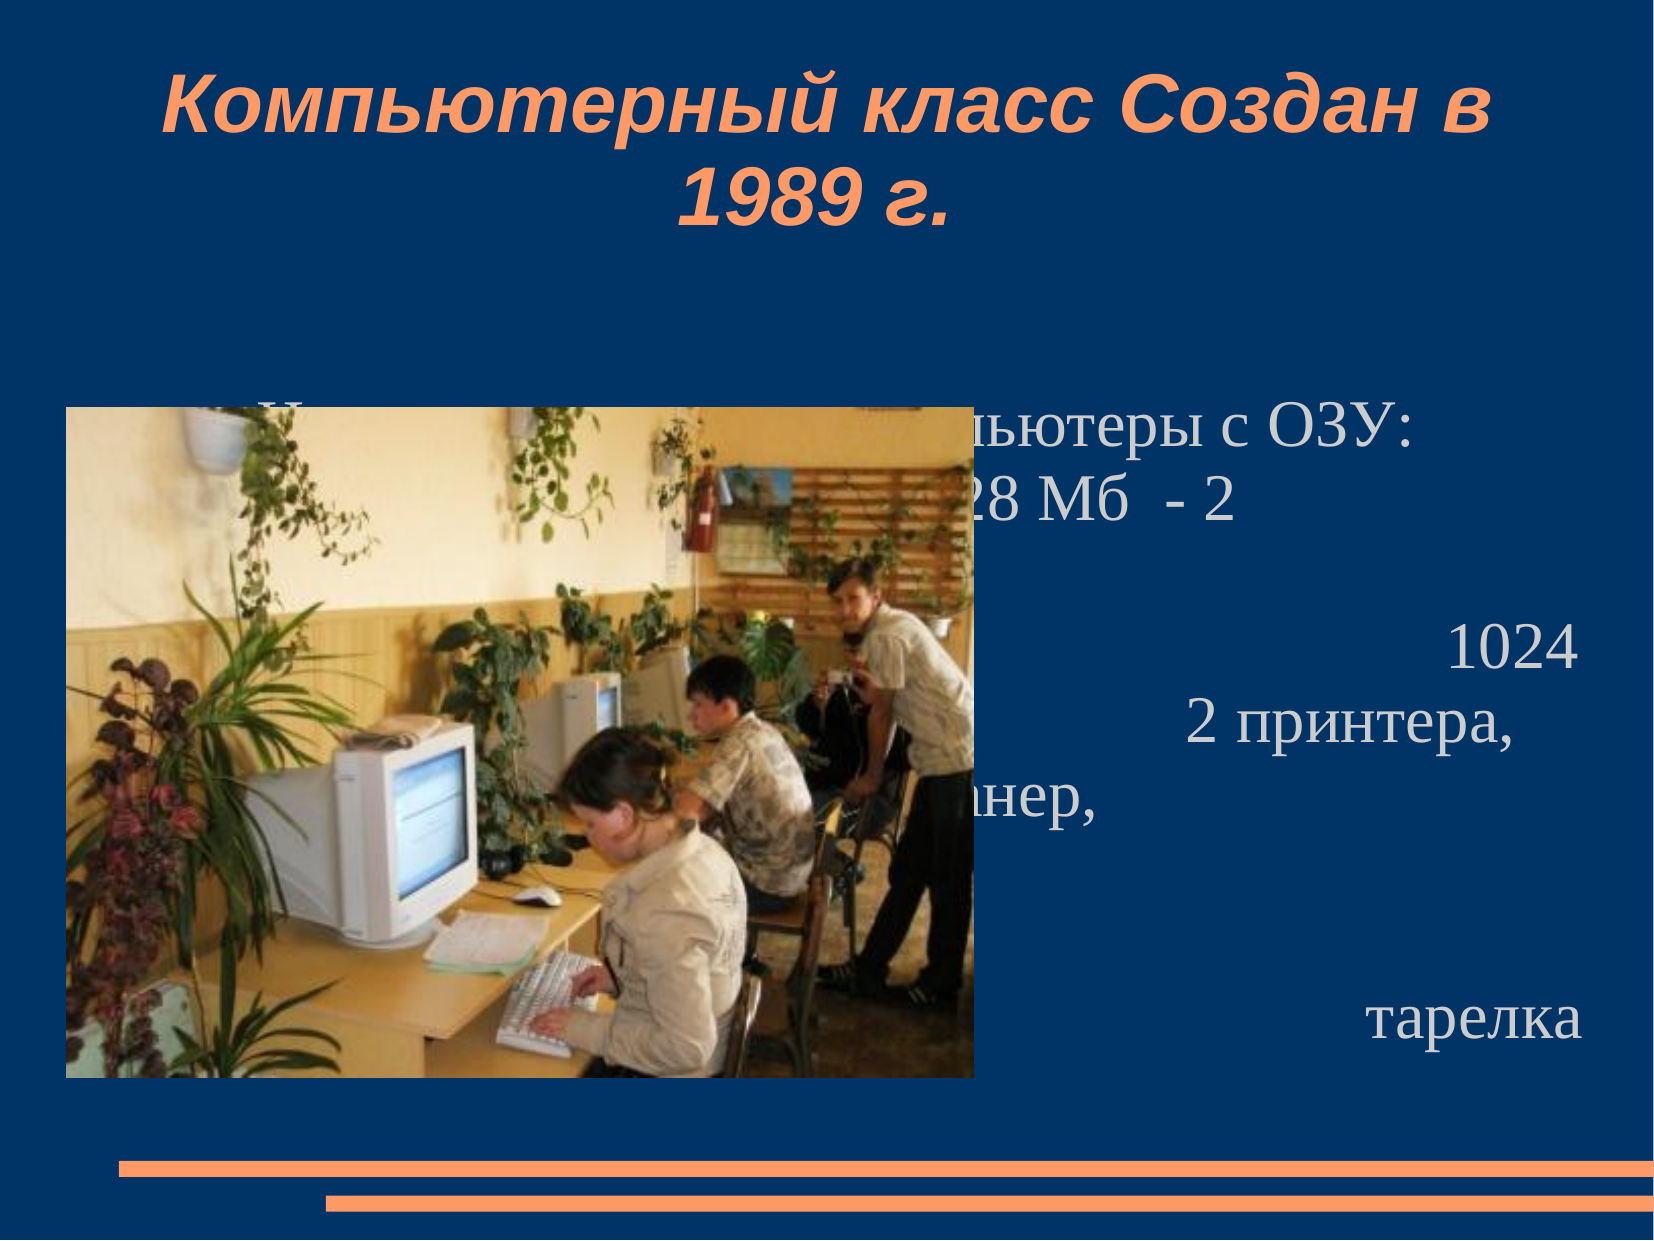

# Компьютерный класс Создан в 1989 г.
 На время установки компьютеры с ОЗУ:
 128 Мб - 2 256 Мб - 2 512 Мб - 4 1024 Мб — 2 2 принтера, сканер, локальная сеть, интернет, спутниковая тарелка